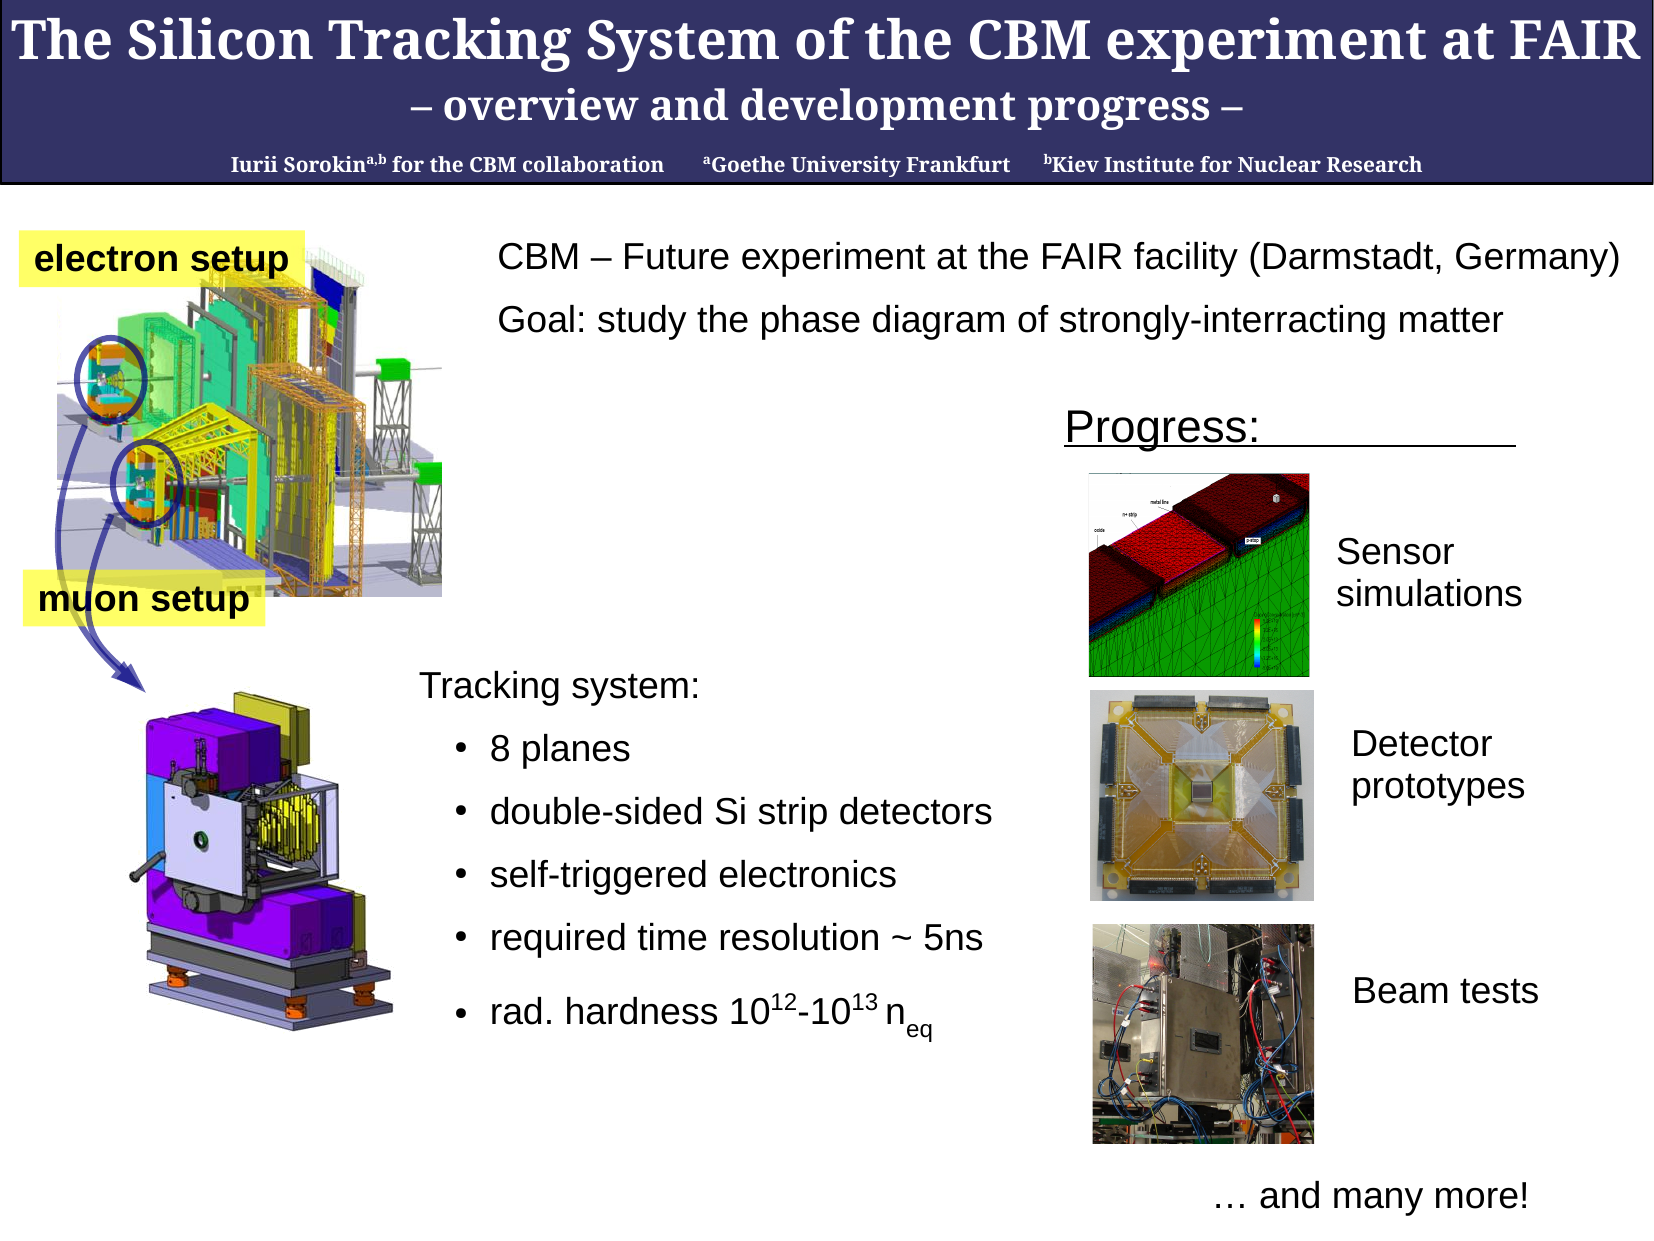

The Silicon Tracking System of the CBM experiment at FAIR
– overview and development progress –
Iurii Sorokina,b for the CBM collaboration aGoethe University Frankfurt bKiev Institute for Nuclear Research
CBM – Future experiment at the FAIR facility (Darmstadt, Germany)
Goal: study the phase diagram of strongly-interracting matter
electron setup
Progress:
Sensor
simulations
muon setup
Tracking system:
8 planes
double-sided Si strip detectors
self-triggered electronics
required time resolution ~ 5ns
rad. hardness 1012-1013 neq
Detector
prototypes
Beam tests
… and many more!